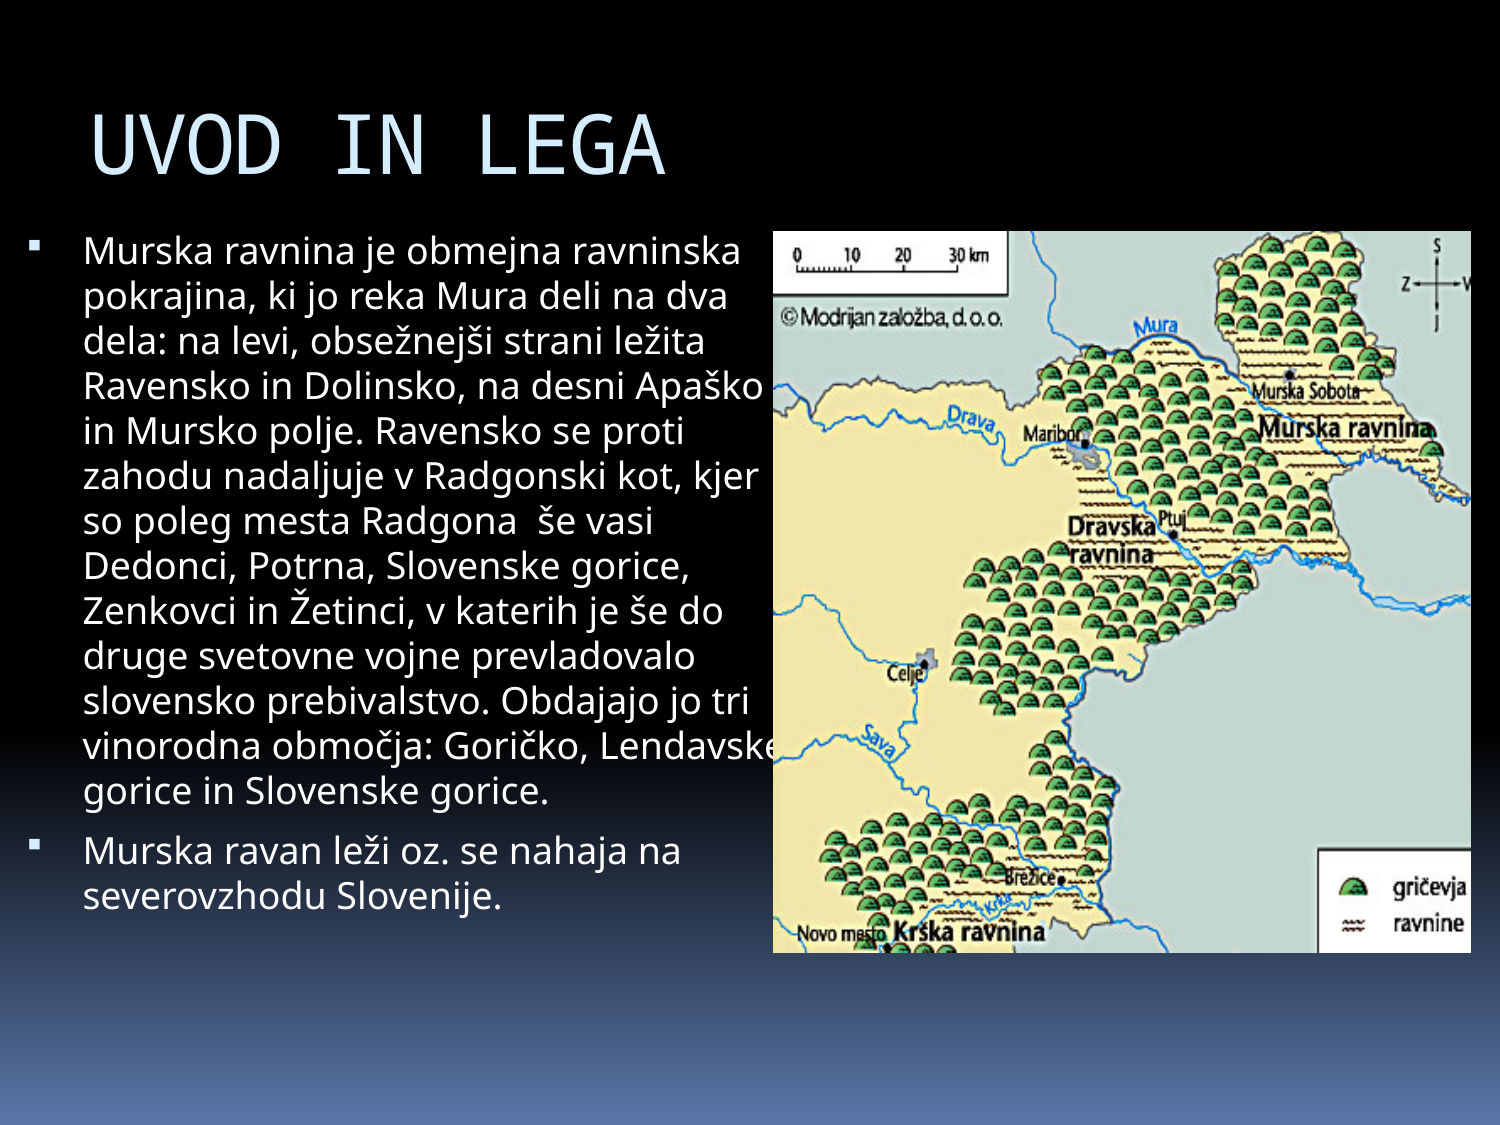

# UVOD IN LEGA
Murska ravnina je obmejna ravninska pokrajina, ki jo reka Mura deli na dva dela: na levi, obsežnejši strani ležita Ravensko in Dolinsko, na desni Apaško in Mursko polje. Ravensko se proti zahodu nadaljuje v Radgonski kot, kjer so poleg mesta Radgona še vasi Dedonci, Potrna, Slovenske gorice, Zenkovci in Žetinci, v katerih je še do druge svetovne vojne prevladovalo slovensko prebivalstvo. Obdajajo jo tri vinorodna območja: Goričko, Lendavske gorice in Slovenske gorice.
Murska ravan leži oz. se nahaja na severovzhodu Slovenije.